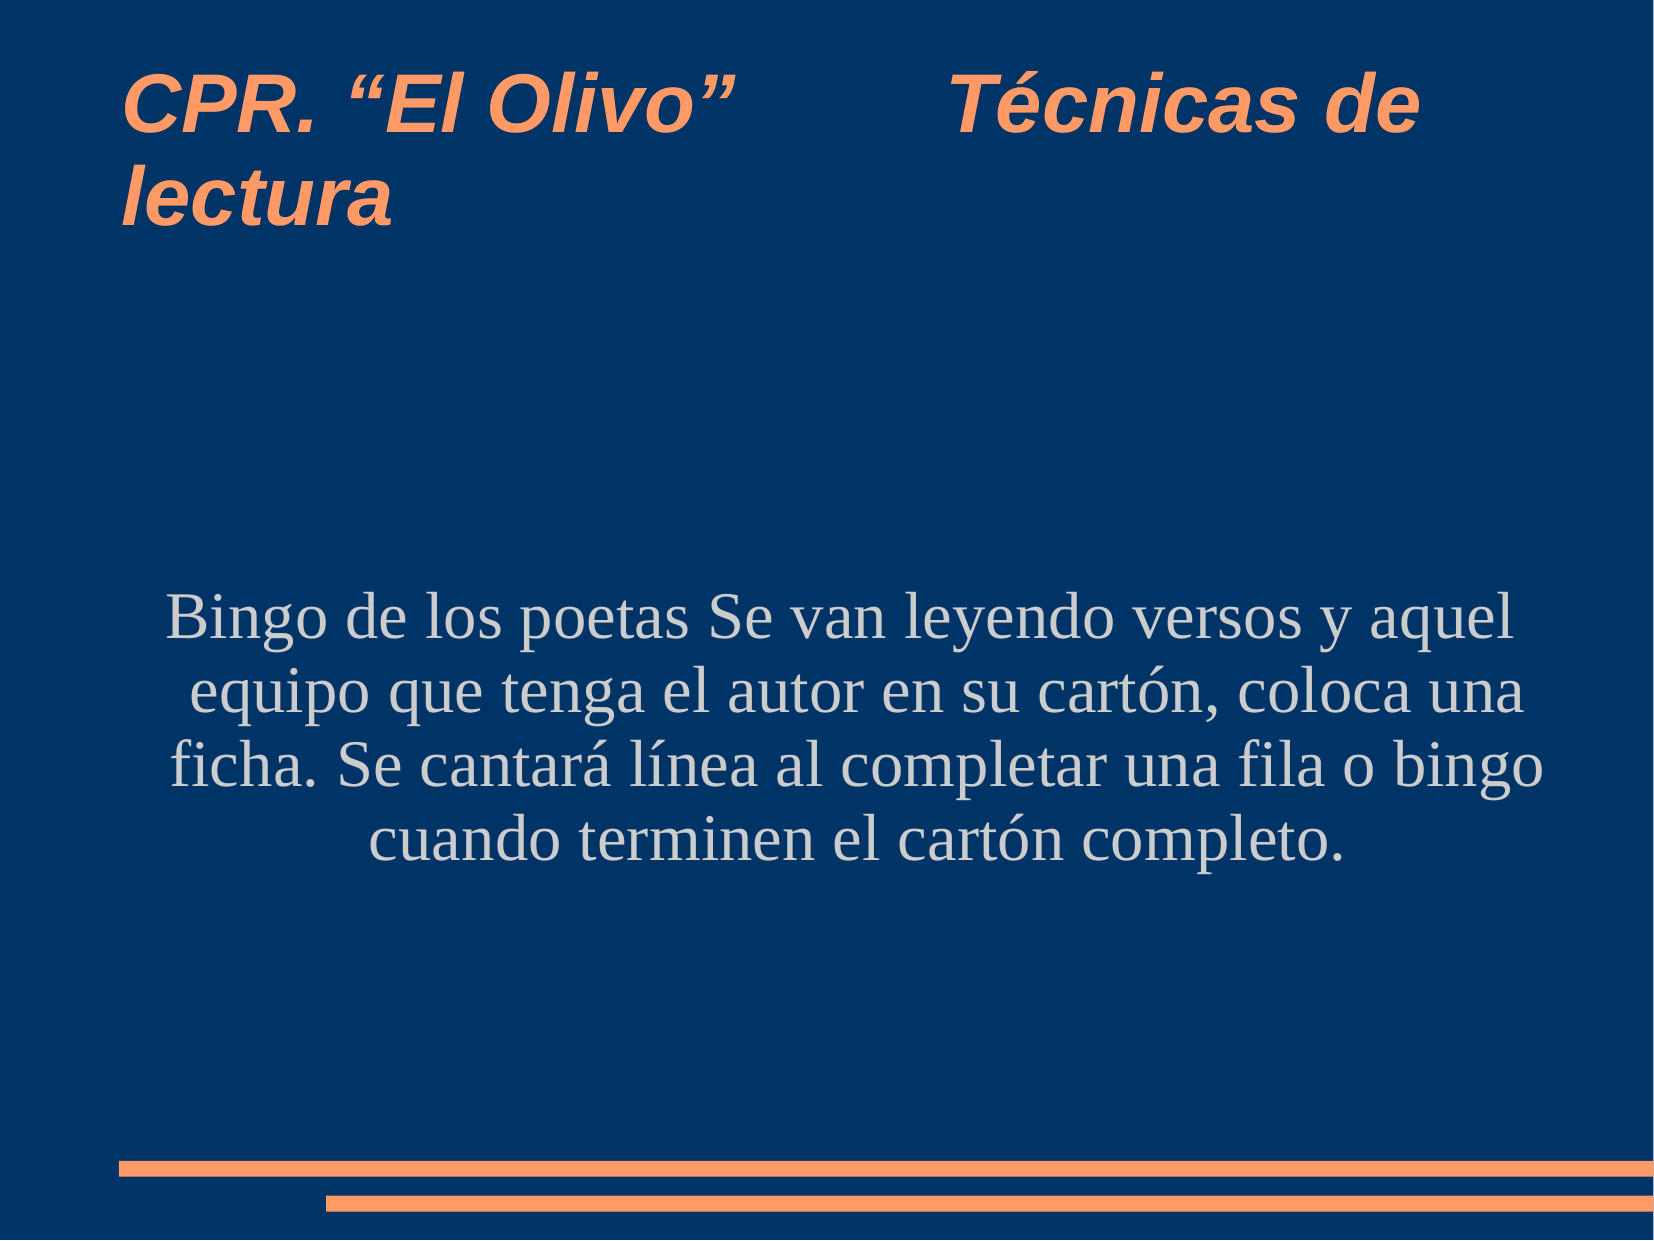

# CPR. “El Olivo” Técnicas de lectura
Bingo de los poetas Se van leyendo versos y aquel equipo que tenga el autor en su cartón, coloca una ficha. Se cantará línea al completar una fila o bingo cuando terminen el cartón completo.